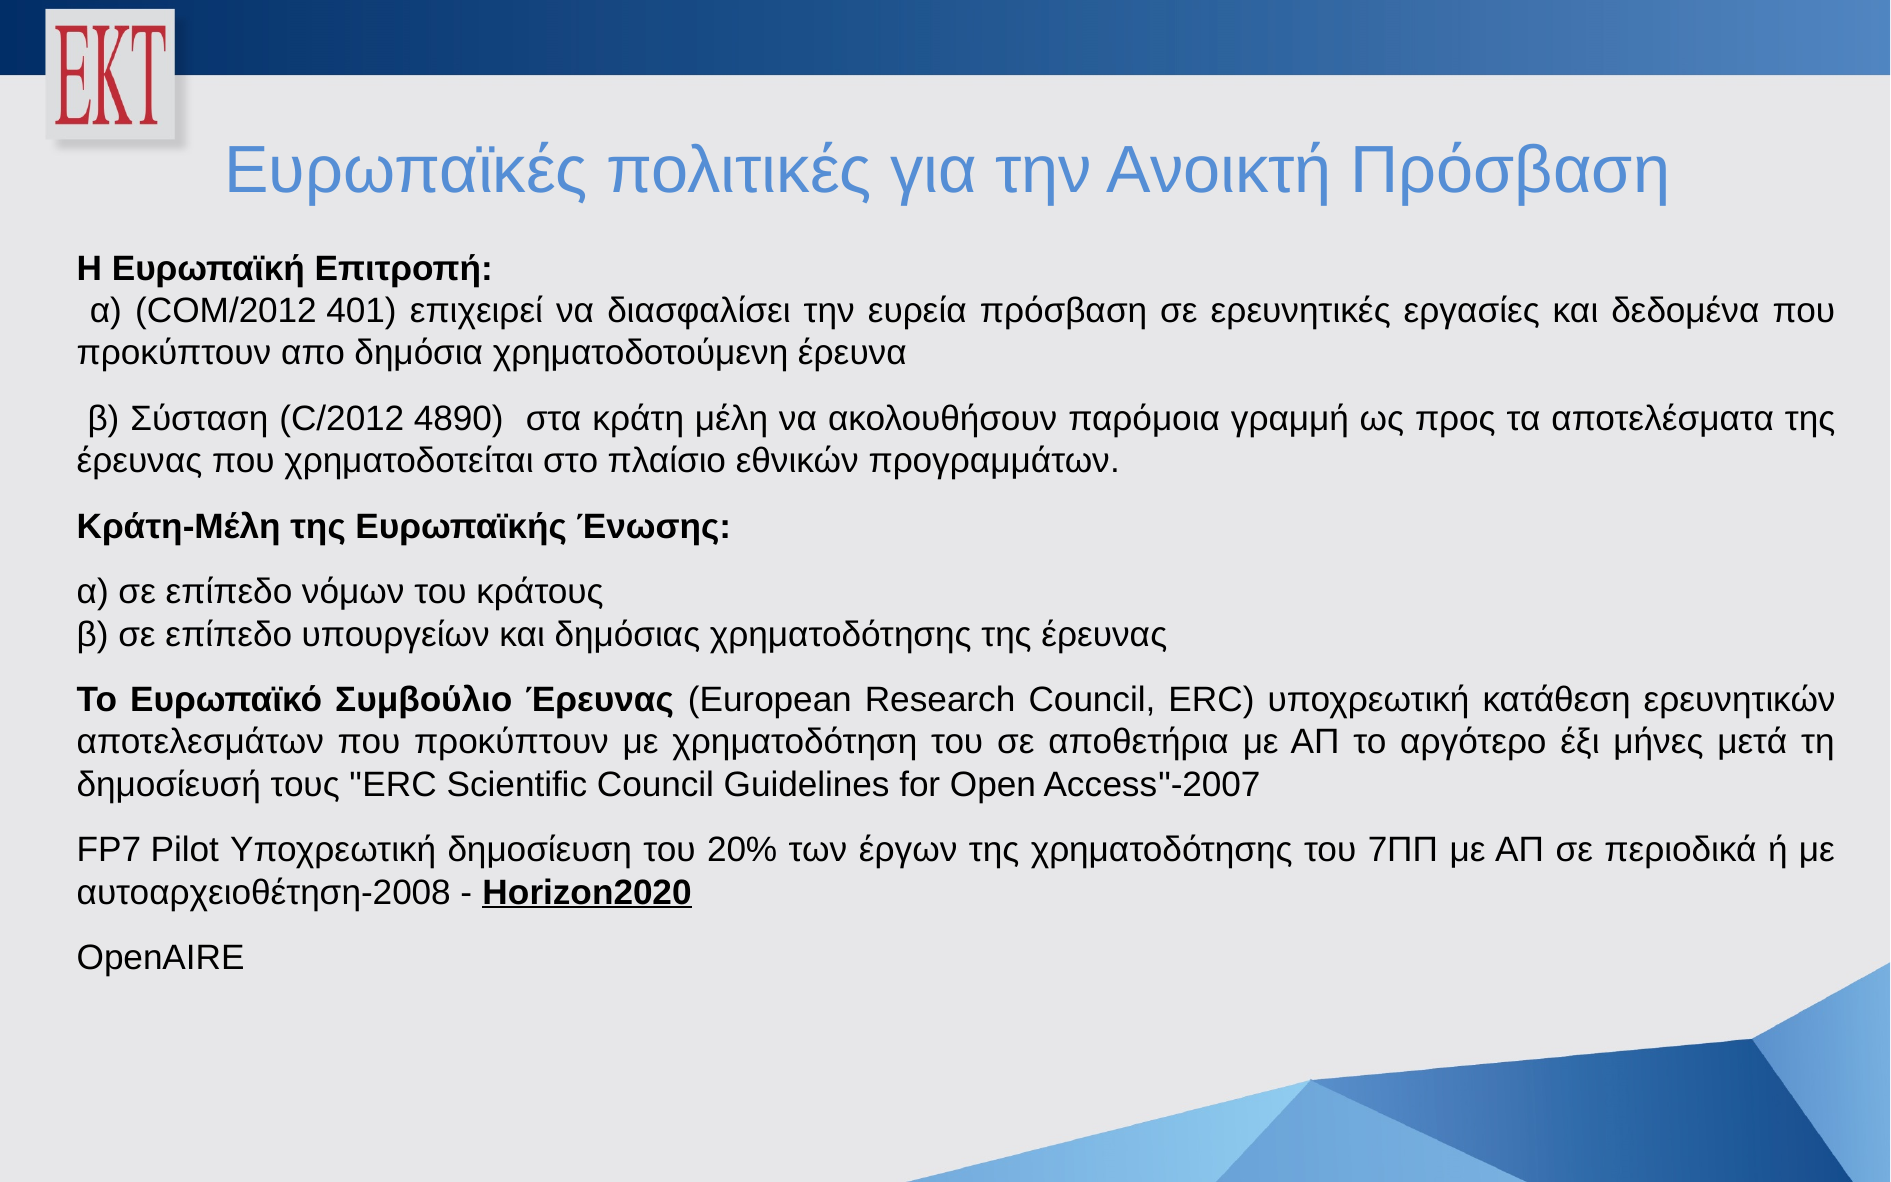

# Ευρωπαϊκές πολιτικές για την Ανοικτή Πρόσβαση
Η Ευρωπαϊκή Επιτροπή:
 α) (COM/2012 401) επιχειρεί να διασφαλίσει την ευρεία πρόσβαση σε ερευνητικές εργασίες και δεδομένα που προκύπτουν απο δημόσια χρηματοδοτούμενη έρευνα
 β) Σύσταση (C/2012 4890) στα κράτη μέλη να ακολουθήσουν παρόμοια γραμμή ως προς τα αποτελέσματα της έρευνας που χρηματοδοτείται στο πλαίσιο εθνικών προγραμμάτων.
Κράτη-Μέλη της Ευρωπαϊκής Ένωσης:
α) σε επίπεδο νόμων του κράτους
β) σε επίπεδο υπουργείων και δημόσιας χρηματοδότησης της έρευνας
Το Ευρωπαϊκό Συμβούλιο Έρευνας (European Research Council, ERC) υποχρεωτική κατάθεση ερευνητικών αποτελεσμάτων που προκύπτουν με χρηματοδότηση του σε αποθετήρια με ΑΠ το αργότερο έξι μήνες μετά τη δημοσίευσή τους "ERC Scientific Council Guidelines for Open Access"-2007
FP7 Pilot Υποχρεωτική δημοσίευση του 20% των έργων της χρηματοδότησης του 7ΠΠ με ΑΠ σε περιοδικά ή με αυτοαρχειοθέτηση-2008 - Horizon2020
OpenAIRE